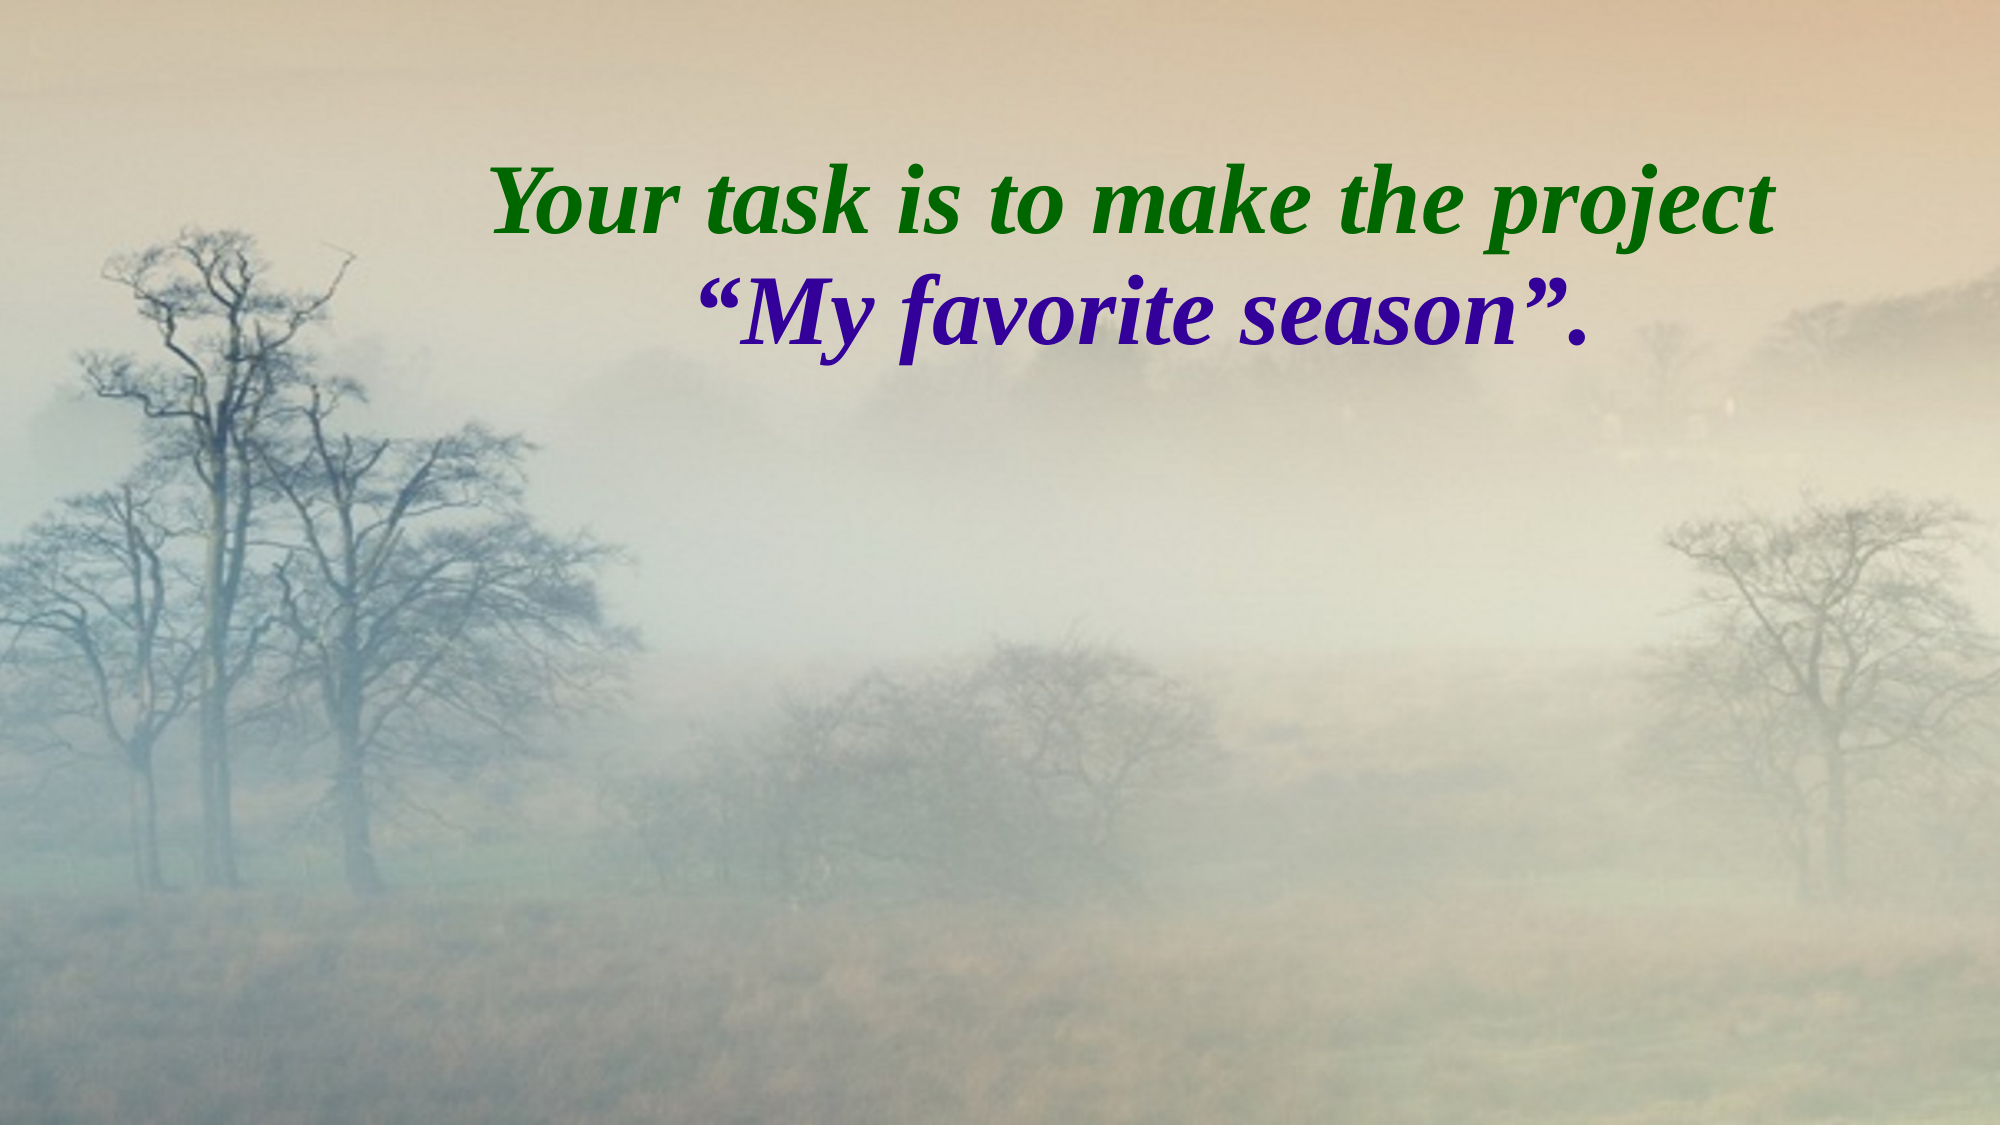

Your task is to make the project
“My favorite season”.